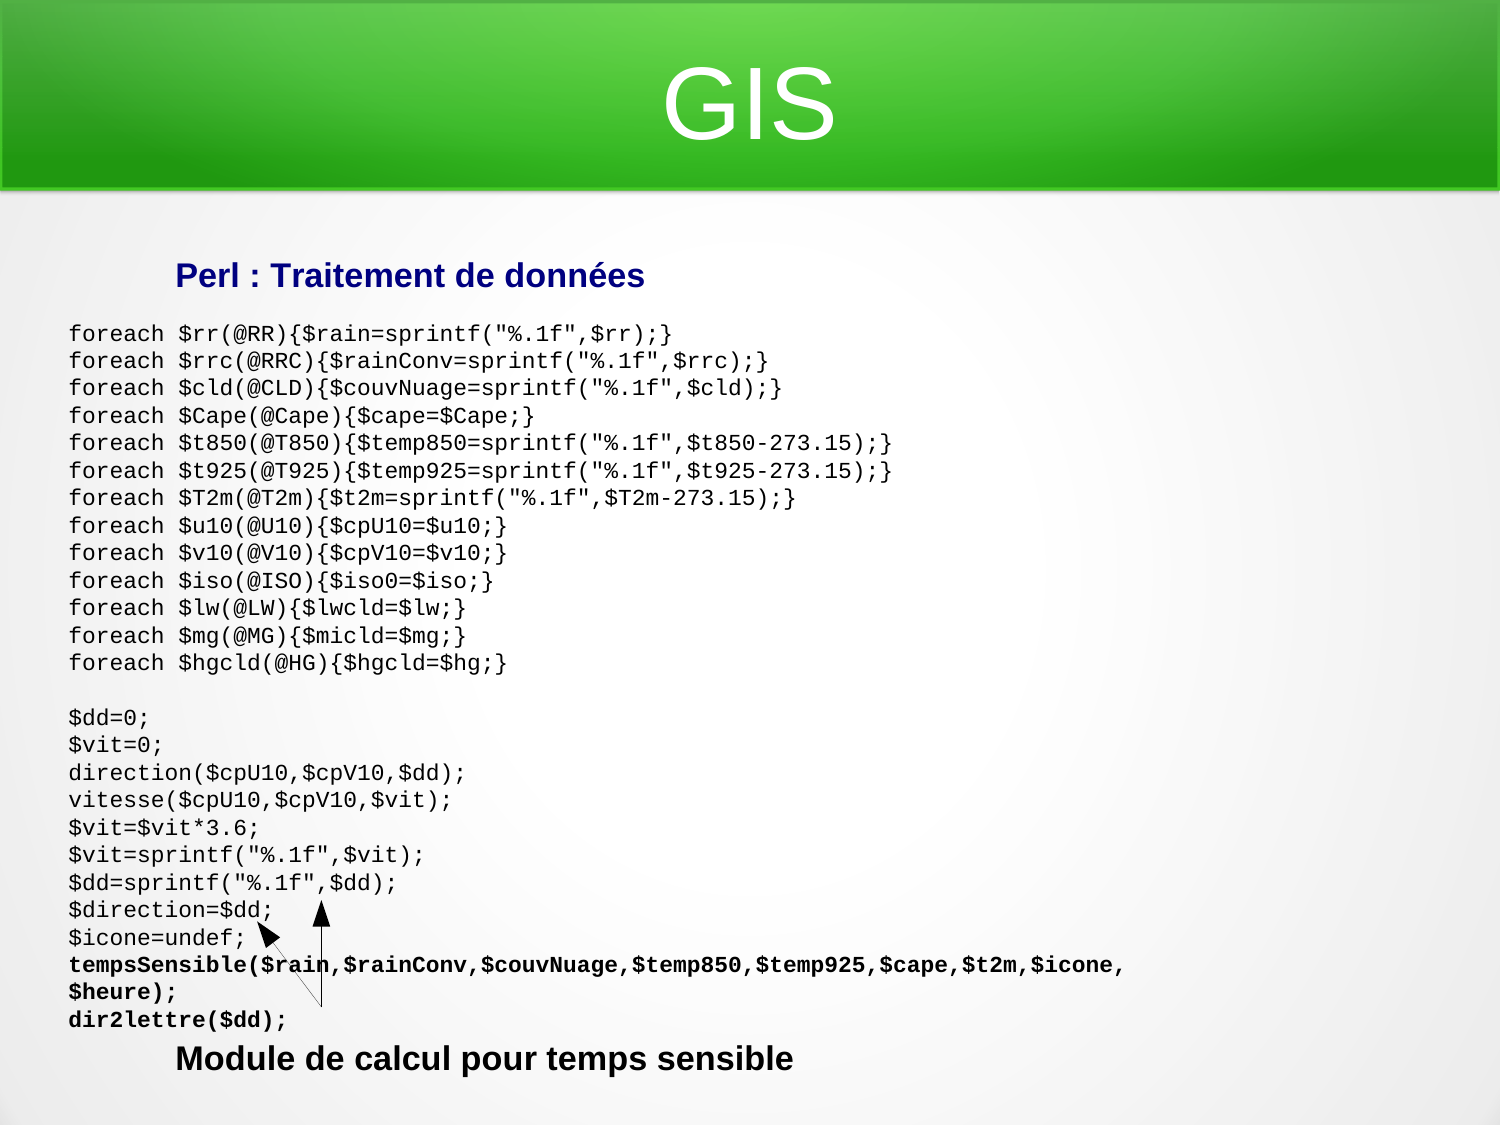

# GIS
Perl : Traitement de données
foreach $rr(@RR){$rain=sprintf("%.1f",$rr);}
foreach $rrc(@RRC){$rainConv=sprintf("%.1f",$rrc);}
foreach $cld(@CLD){$couvNuage=sprintf("%.1f",$cld);}
foreach $Cape(@Cape){$cape=$Cape;}
foreach $t850(@T850){$temp850=sprintf("%.1f",$t850-273.15);}
foreach $t925(@T925){$temp925=sprintf("%.1f",$t925-273.15);}
foreach $T2m(@T2m){$t2m=sprintf("%.1f",$T2m-273.15);}
foreach $u10(@U10){$cpU10=$u10;}
foreach $v10(@V10){$cpV10=$v10;}
foreach $iso(@ISO){$iso0=$iso;}
foreach $lw(@LW){$lwcld=$lw;}
foreach $mg(@MG){$micld=$mg;}
foreach $hgcld(@HG){$hgcld=$hg;}
$dd=0;
$vit=0;
direction($cpU10,$cpV10,$dd);
vitesse($cpU10,$cpV10,$vit);
$vit=$vit*3.6;
$vit=sprintf("%.1f",$vit);
$dd=sprintf("%.1f",$dd);
$direction=$dd;
$icone=undef;
tempsSensible($rain,$rainConv,$couvNuage,$temp850,$temp925,$cape,$t2m,$icone,$heure);
dir2lettre($dd);
Module de calcul pour temps sensible